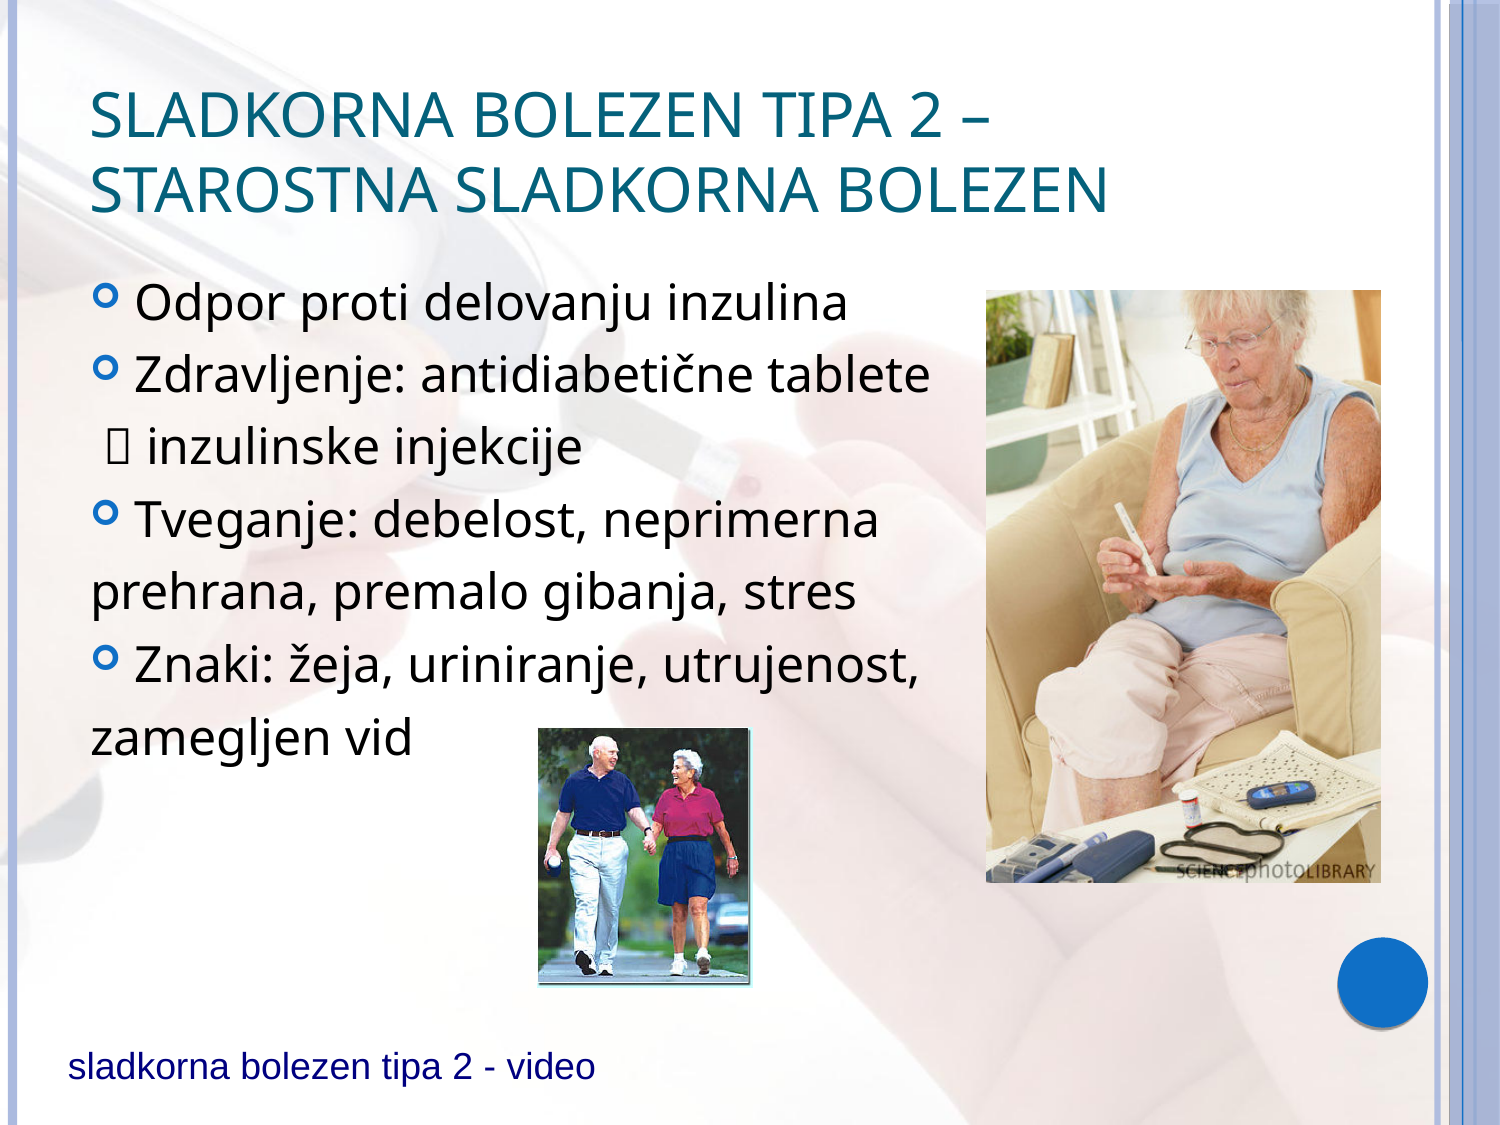

# SLADKORNA BOLEZEN TIPA 2 – starostna sladkorna bolezen
Odpor proti delovanju inzulina
Zdravljenje: antidiabetične tablete
  inzulinske injekcije
Tveganje: debelost, neprimerna
prehrana, premalo gibanja, stres
Znaki: žeja, uriniranje, utrujenost,
zamegljen vid
sladkorna bolezen tipa 2 - video